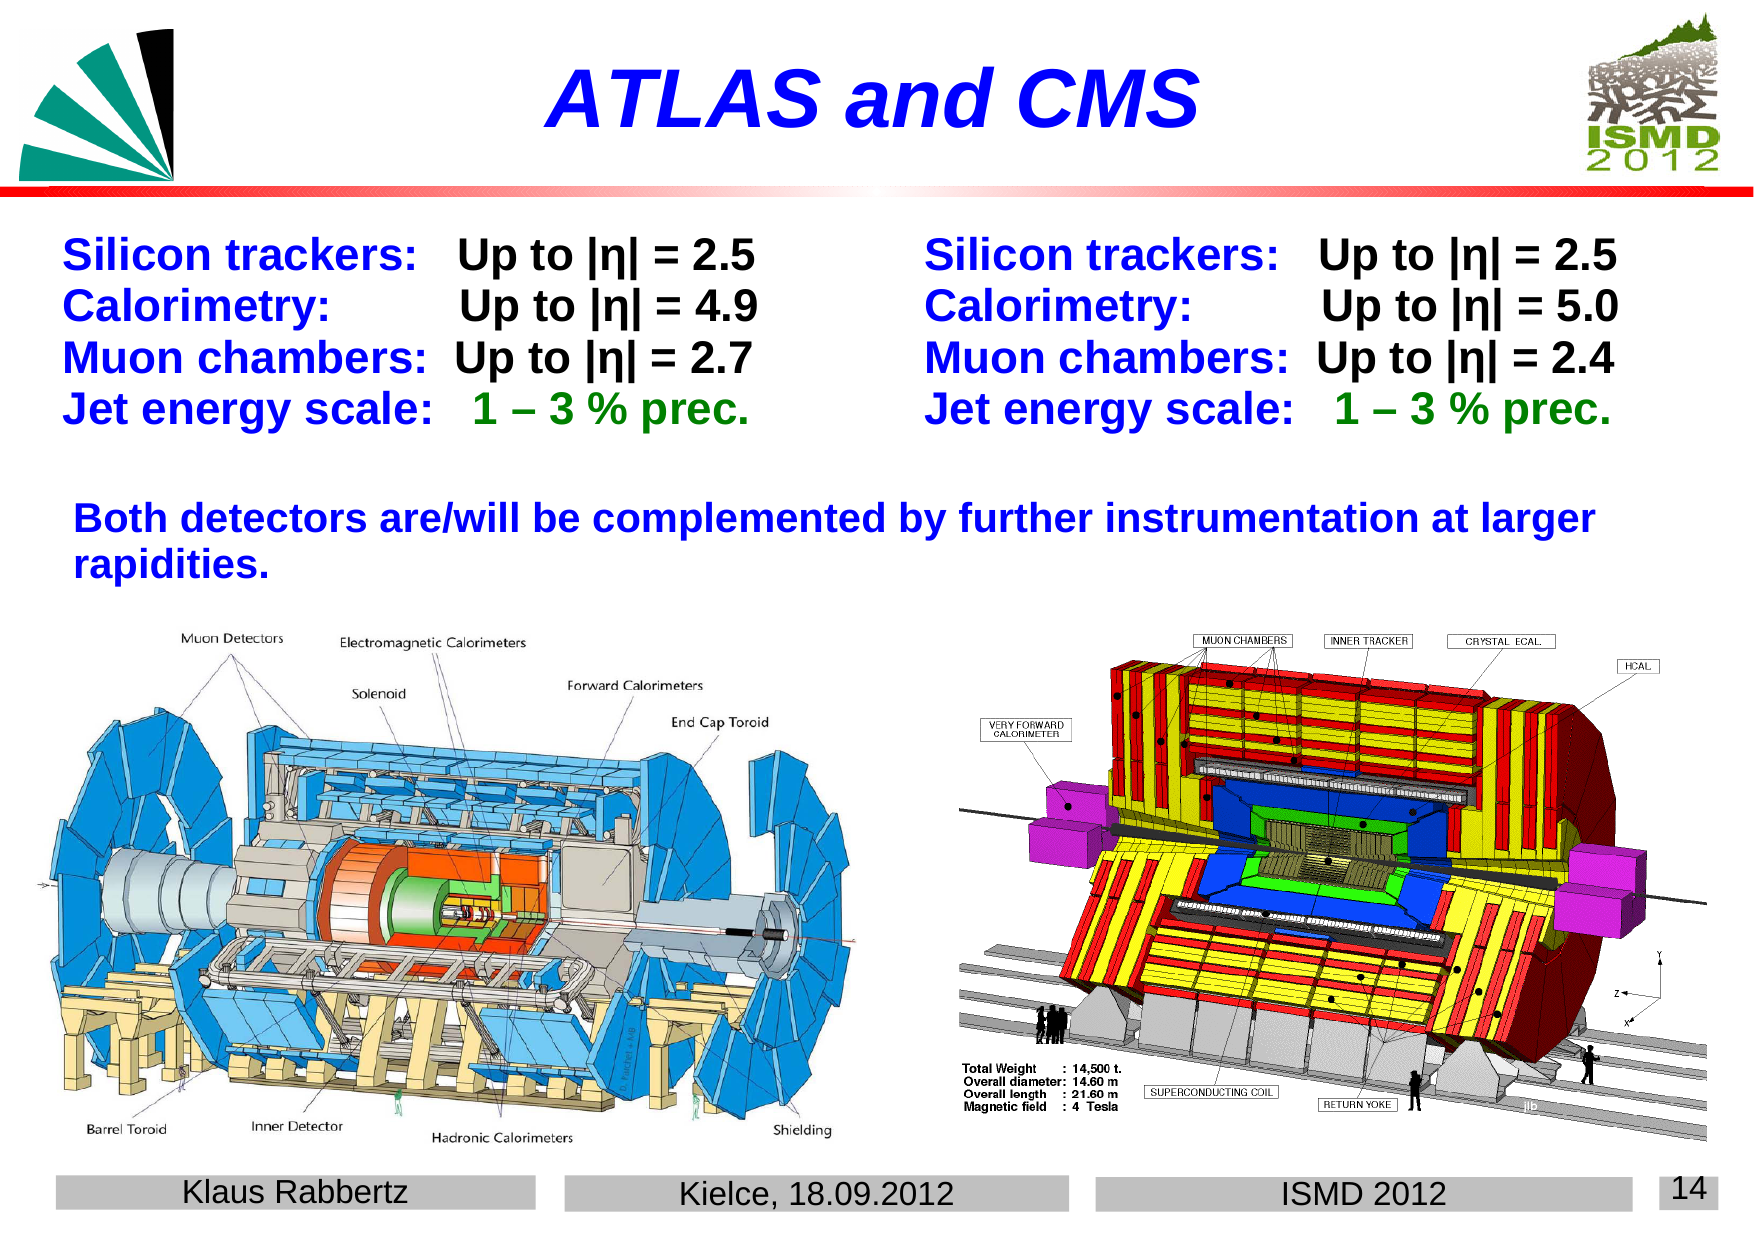

# ATLAS and CMS
Silicon trackers: Up to |η| = 2.5
Calorimetry: Up to |η| = 4.9
Muon chambers: Up to |η| = 2.7
Jet energy scale: 1 – 3 % prec.
Silicon trackers: Up to |η| = 2.5
Calorimetry: Up to |η| = 5.0
Muon chambers: Up to |η| = 2.4
Jet energy scale: 1 – 3 % prec.
Both detectors are/will be complemented by further instrumentation at larger
rapidities.